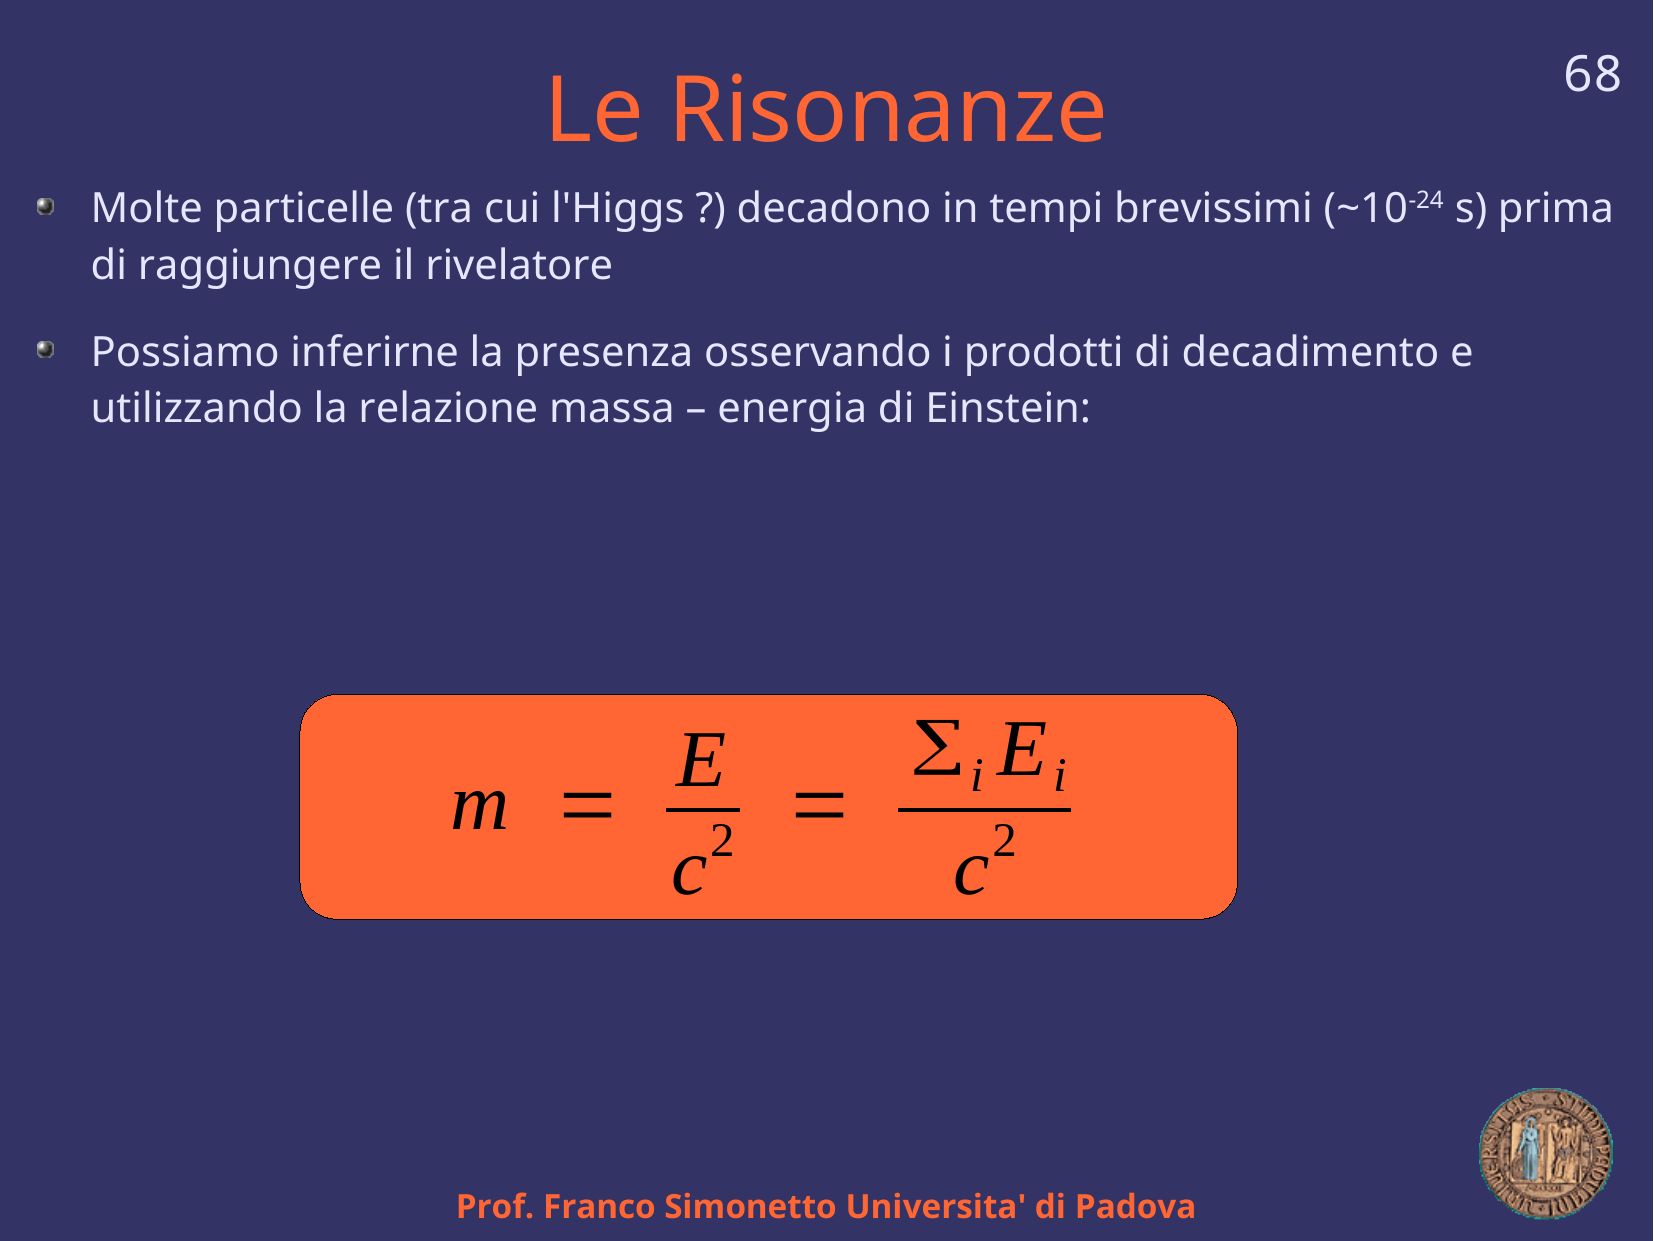

68
# Le Risonanze
Molte particelle (tra cui l'Higgs ?) decadono in tempi brevissimi (~10-24 s) prima di raggiungere il rivelatore
Possiamo inferirne la presenza osservando i prodotti di decadimento e utilizzando la relazione massa – energia di Einstein: